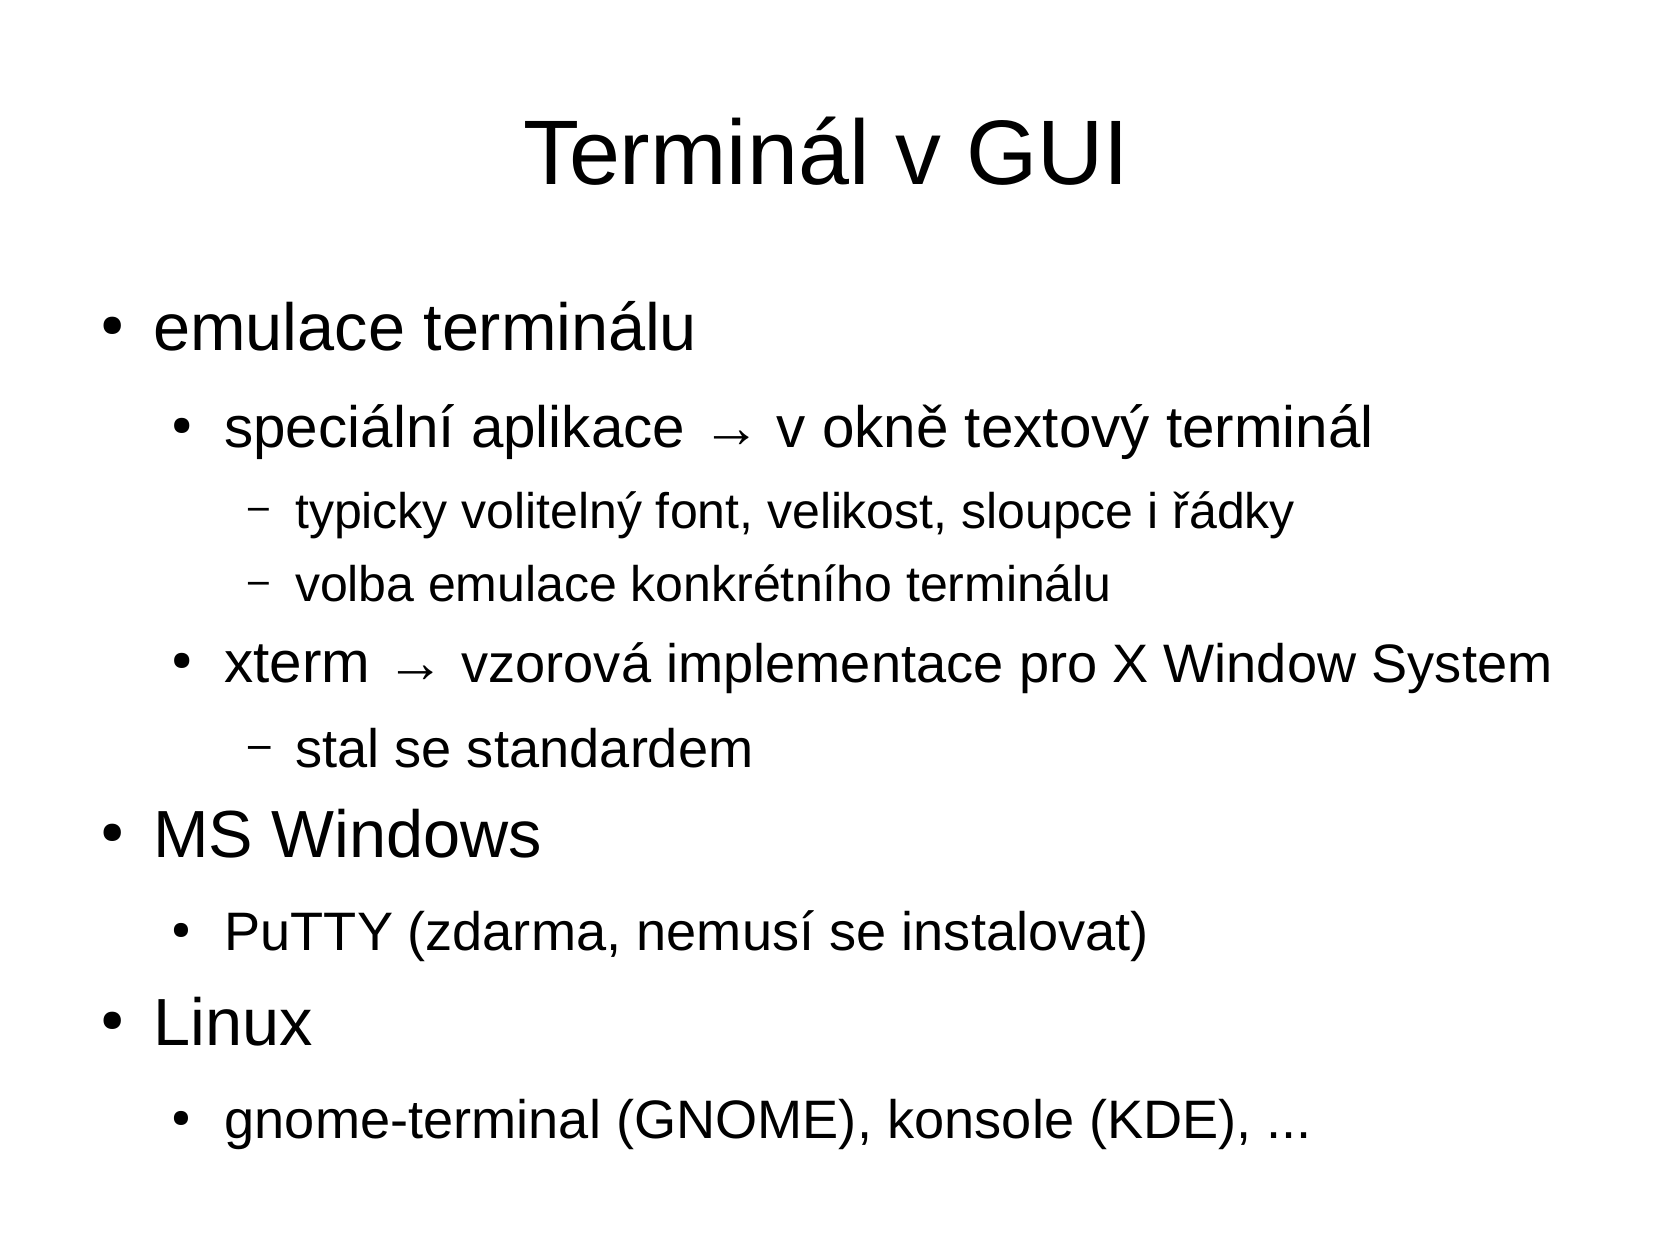

# Terminál v GUI
emulace terminálu
speciální aplikace → v okně textový terminál
typicky volitelný font, velikost, sloupce i řádky
volba emulace konkrétního terminálu
xterm → vzorová implementace pro X Window System
stal se standardem
MS Windows
PuTTY (zdarma, nemusí se instalovat)
Linux
gnome-terminal (GNOME), konsole (KDE), ...